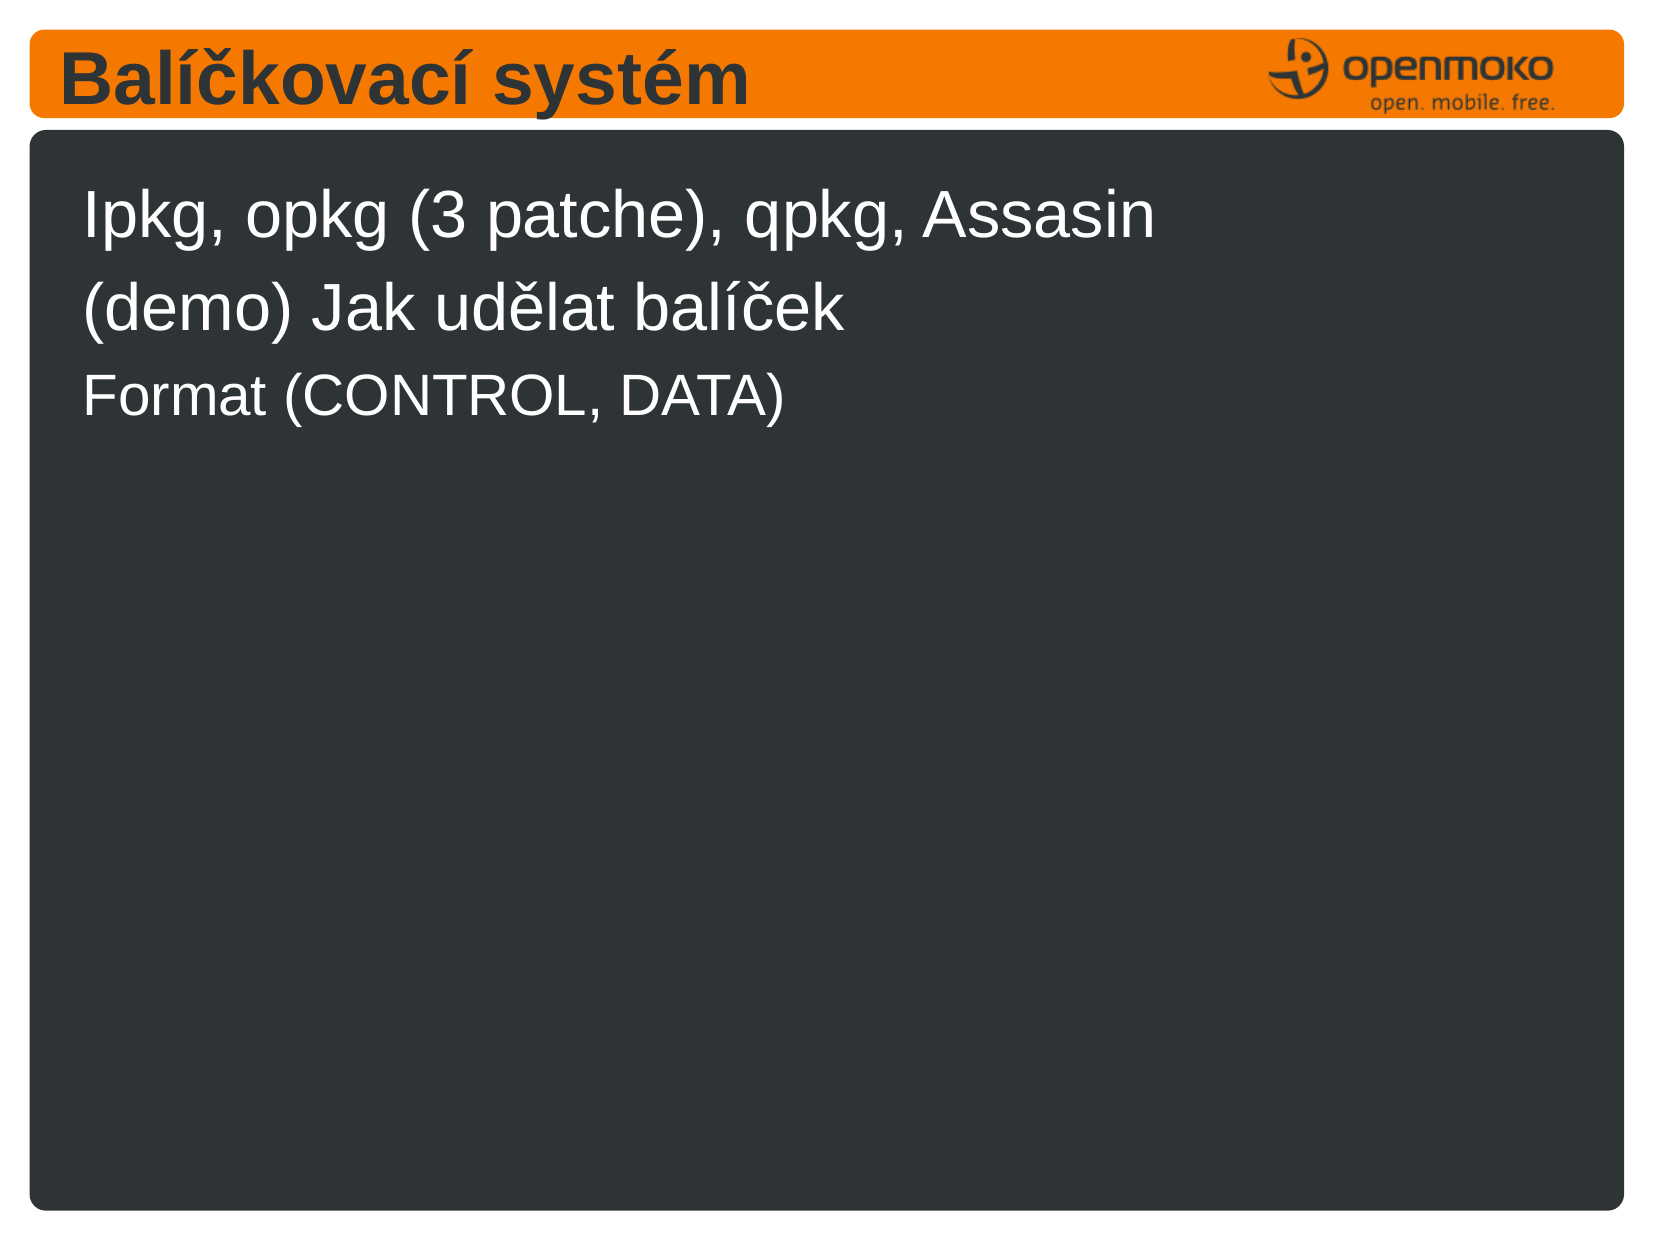

# Balíčkovací systém
Ipkg, opkg (3 patche), qpkg, Assasin
(demo) Jak udělat balíček
Format (CONTROL, DATA)